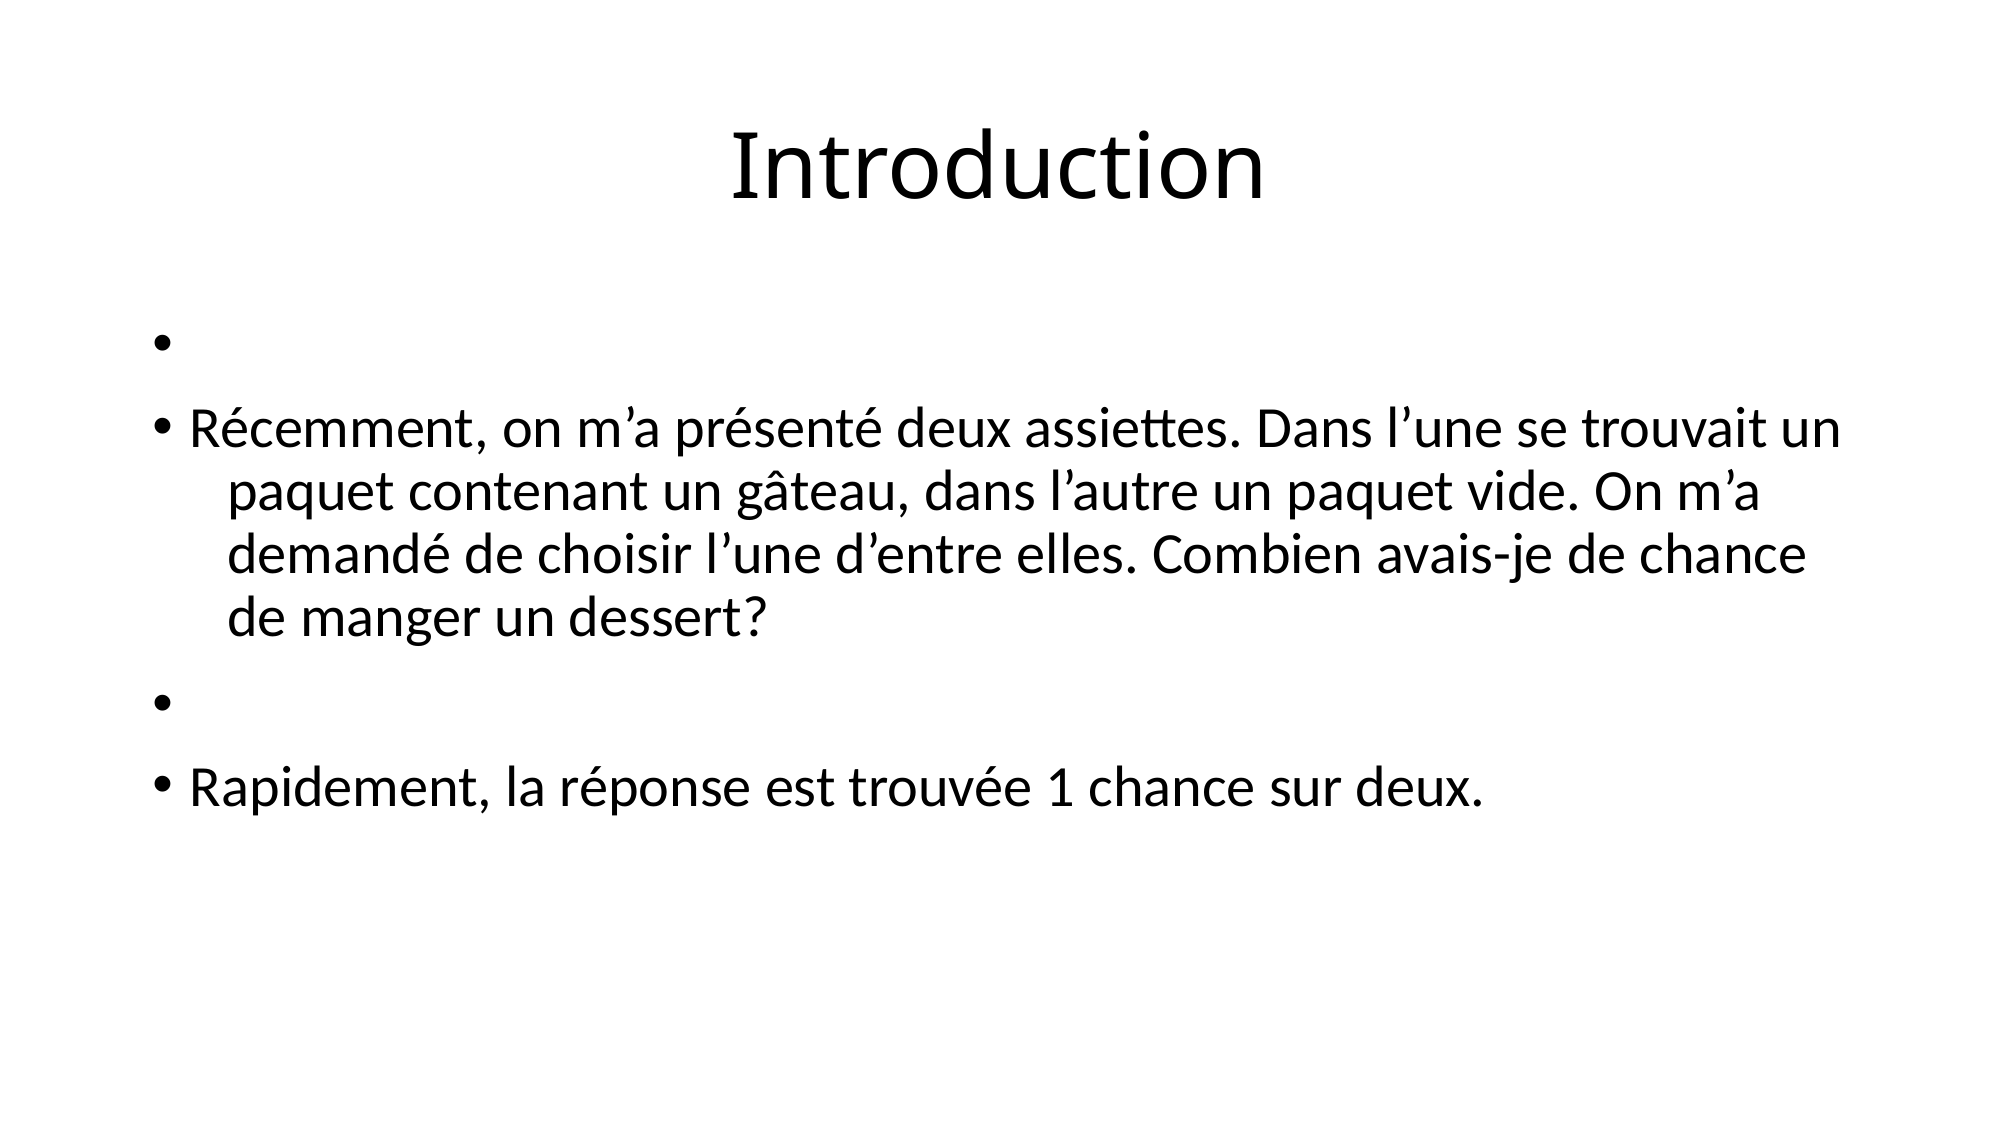

# Introduction
Récemment, on m’a présenté deux assiettes. Dans l’une se trouvait un paquet contenant un gâteau, dans l’autre un paquet vide. On m’a demandé de choisir l’une d’entre elles. Combien avais-je de chance de manger un dessert?
Rapidement, la réponse est trouvée 1 chance sur deux.